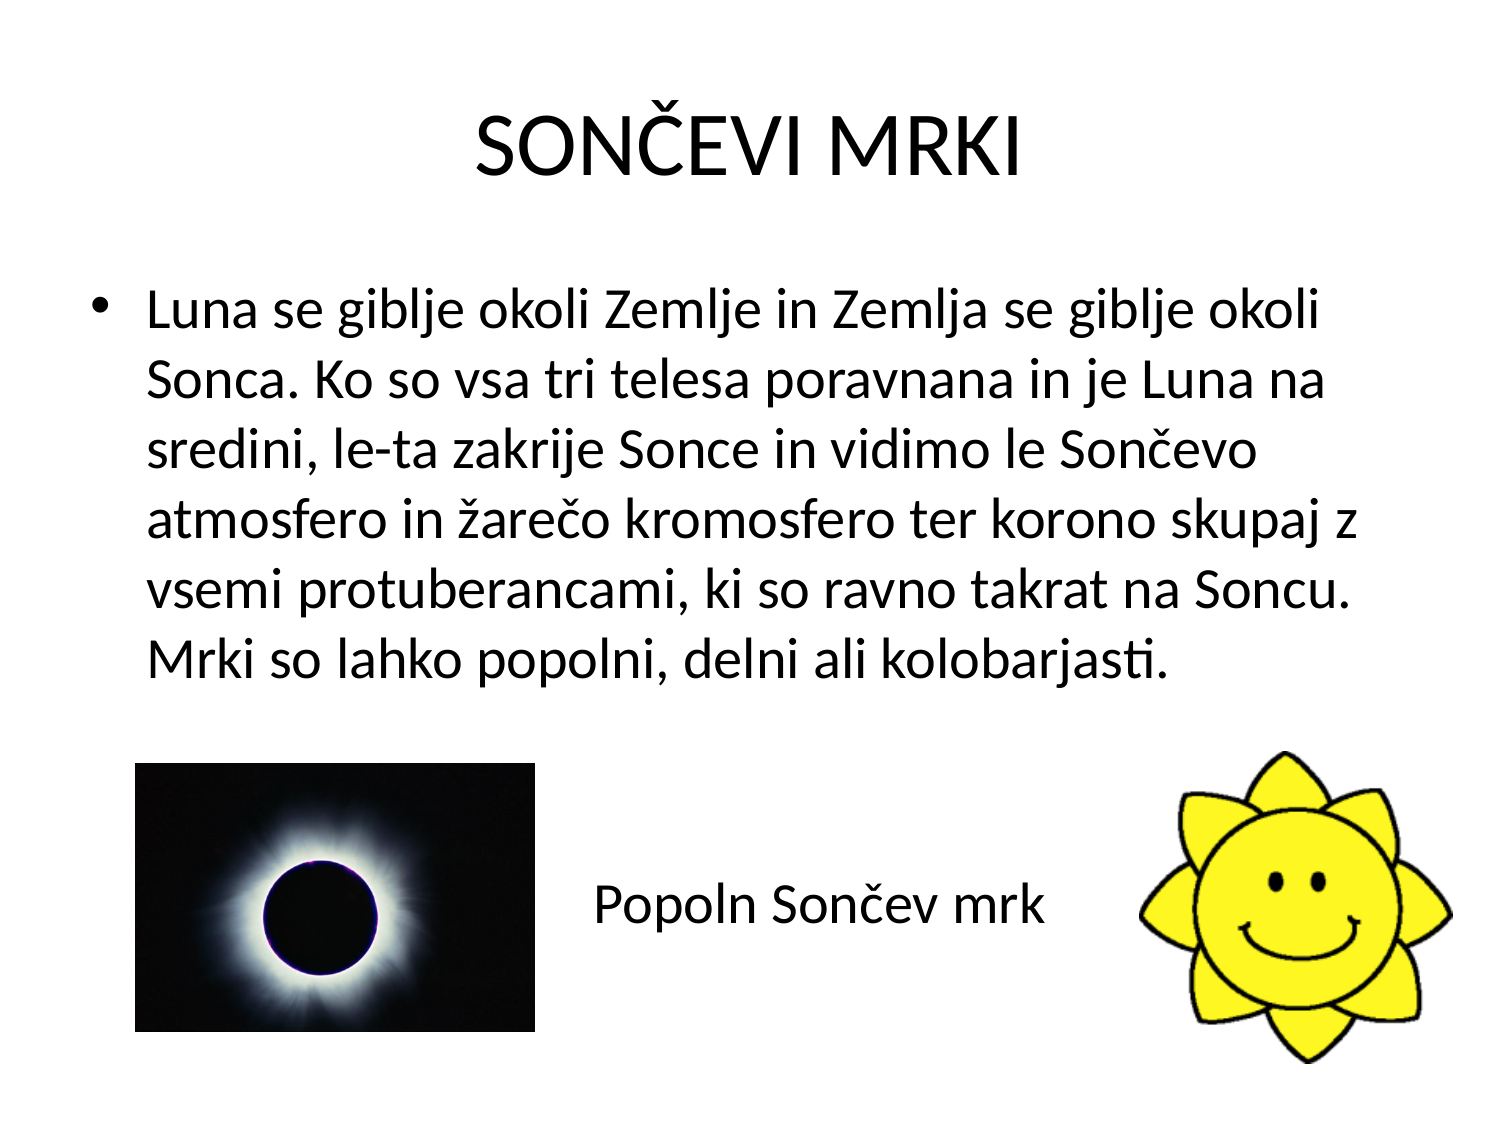

# SONČEVI MRKI
Luna se giblje okoli Zemlje in Zemlja se giblje okoli Sonca. Ko so vsa tri telesa poravnana in je Luna na sredini, le-ta zakrije Sonce in vidimo le Sončevo atmosfero in žarečo kromosfero ter korono skupaj z vsemi protuberancami, ki so ravno takrat na Soncu. Mrki so lahko popolni, delni ali kolobarjasti.
 Popoln Sončev mrk